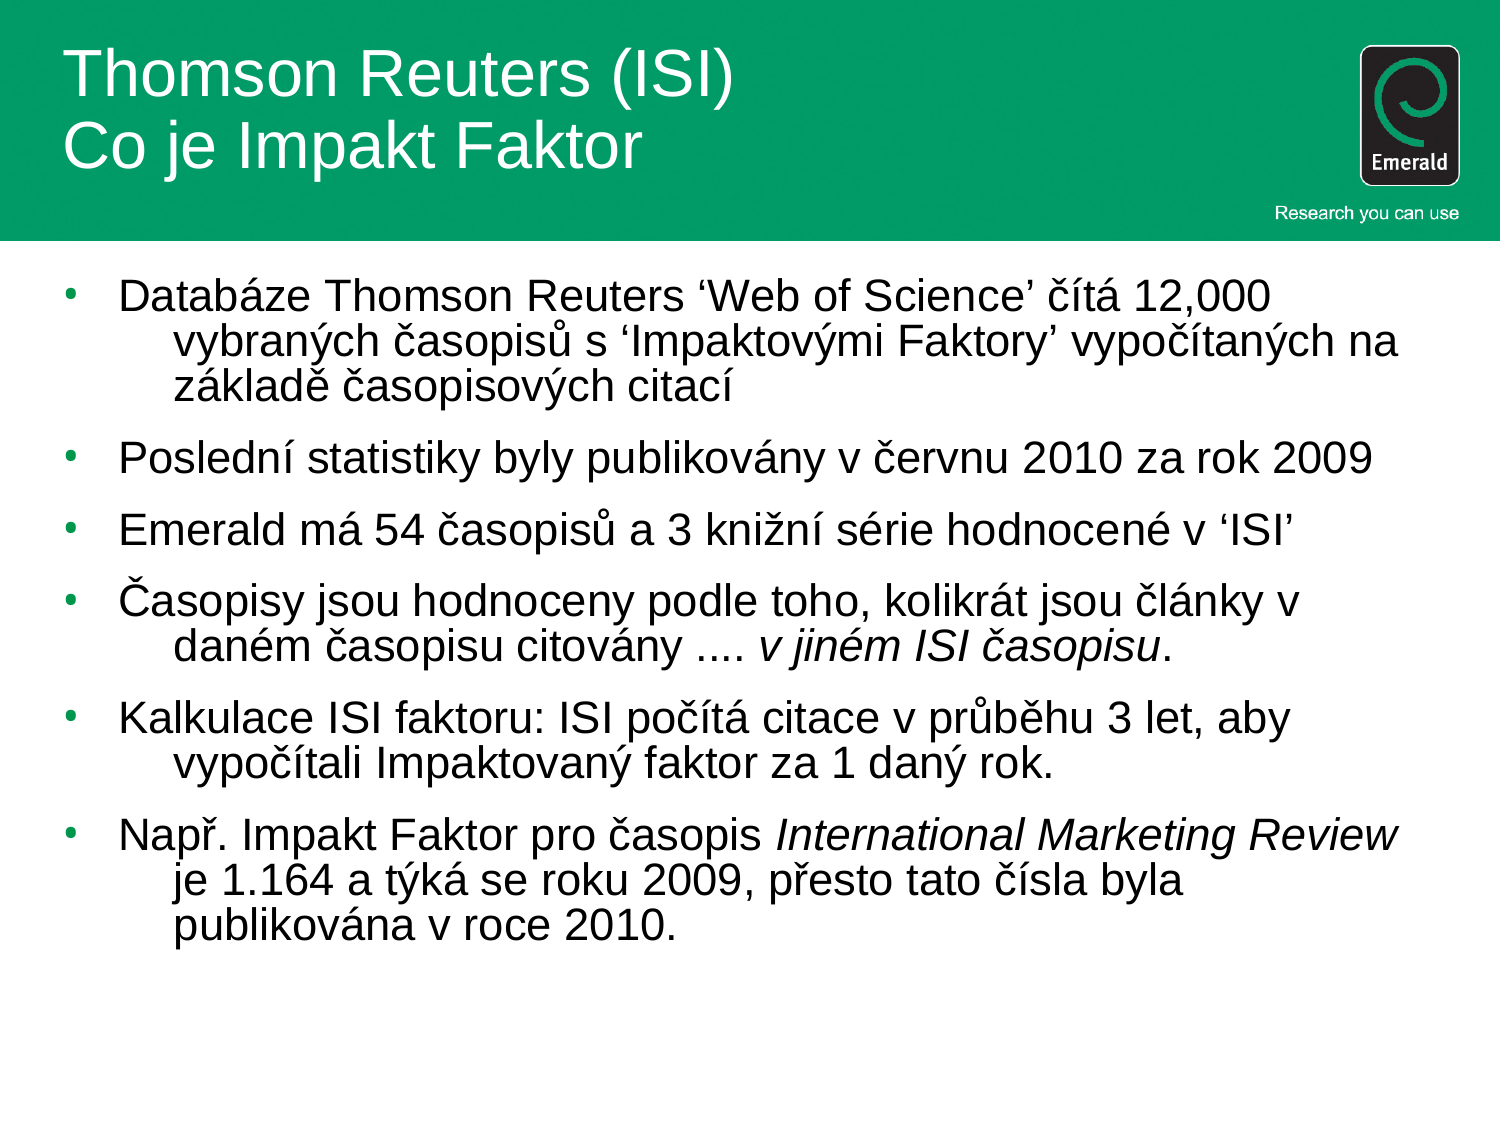

# Thomson Reuters (ISI) Co je Impakt Faktor
Databáze Thomson Reuters ‘Web of Science’ čítá 12,000 vybraných časopisů s ‘Impaktovými Faktory’ vypočítaných na základě časopisových citací
Poslední statistiky byly publikovány v červnu 2010 za rok 2009
Emerald má 54 časopisů a 3 knižní série hodnocené v ‘ISI’
Časopisy jsou hodnoceny podle toho, kolikrát jsou články v daném časopisu citovány .... v jiném ISI časopisu.
Kalkulace ISI faktoru: ISI počítá citace v průběhu 3 let, aby vypočítali Impaktovaný faktor za 1 daný rok.
Např. Impakt Faktor pro časopis International Marketing Review je 1.164 a týká se roku 2009, přesto tato čísla byla publikována v roce 2010.